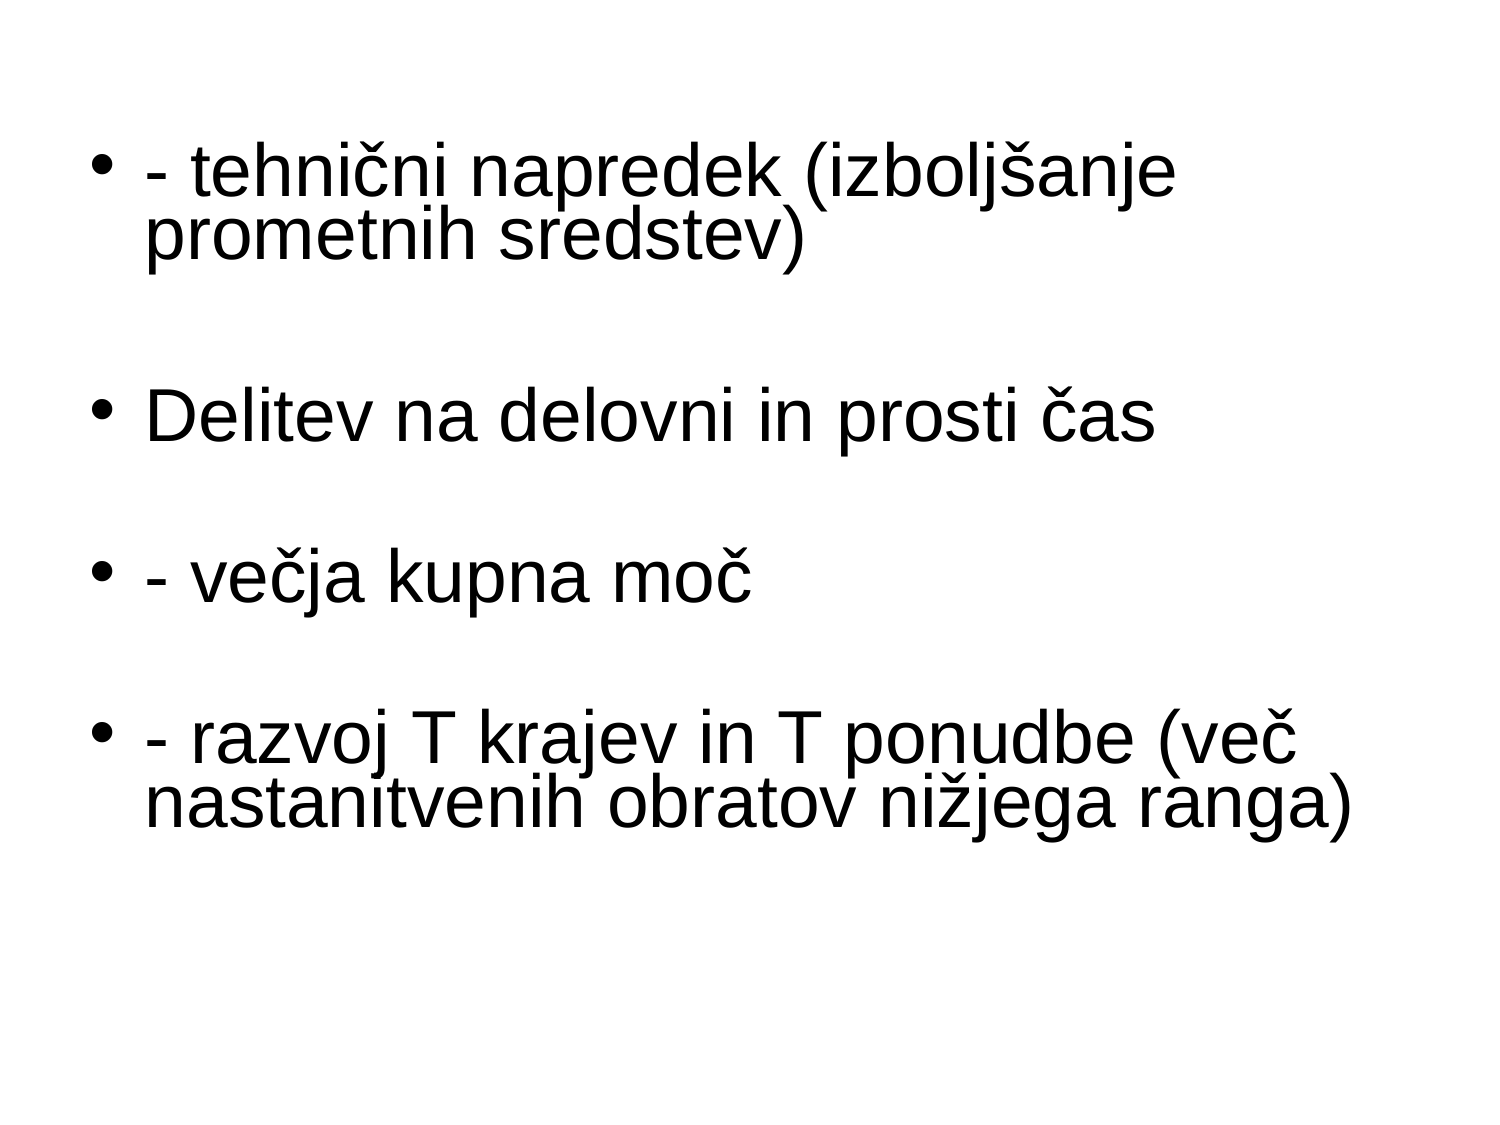

# - tehnični napredek (izboljšanje prometnih sredstev)‏
Delitev na delovni in prosti čas
- večja kupna moč
- razvoj T krajev in T ponudbe (več nastanitvenih obratov nižjega ranga)‏